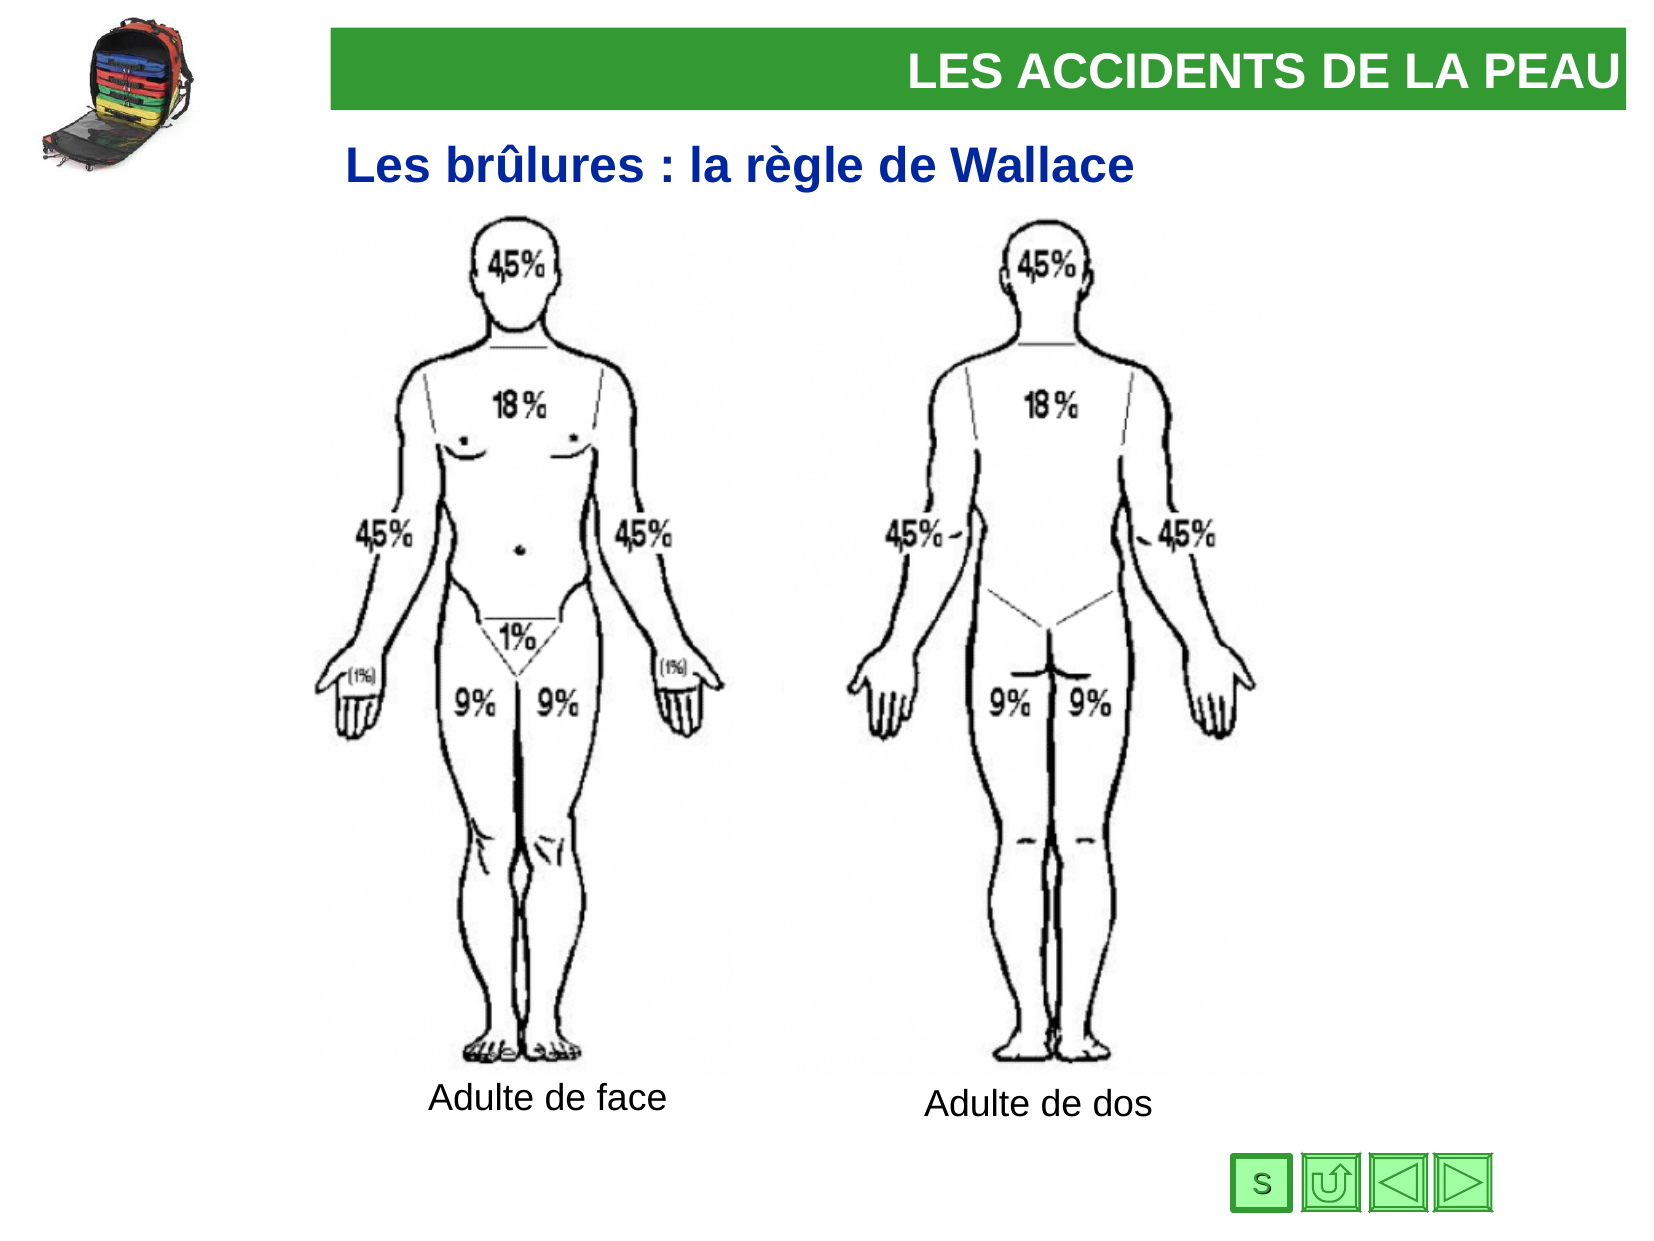

# LES ACCIDENTS DE LA PEAU
Les brûlures : la règle de Wallace
Adulte de face
Adulte de dos